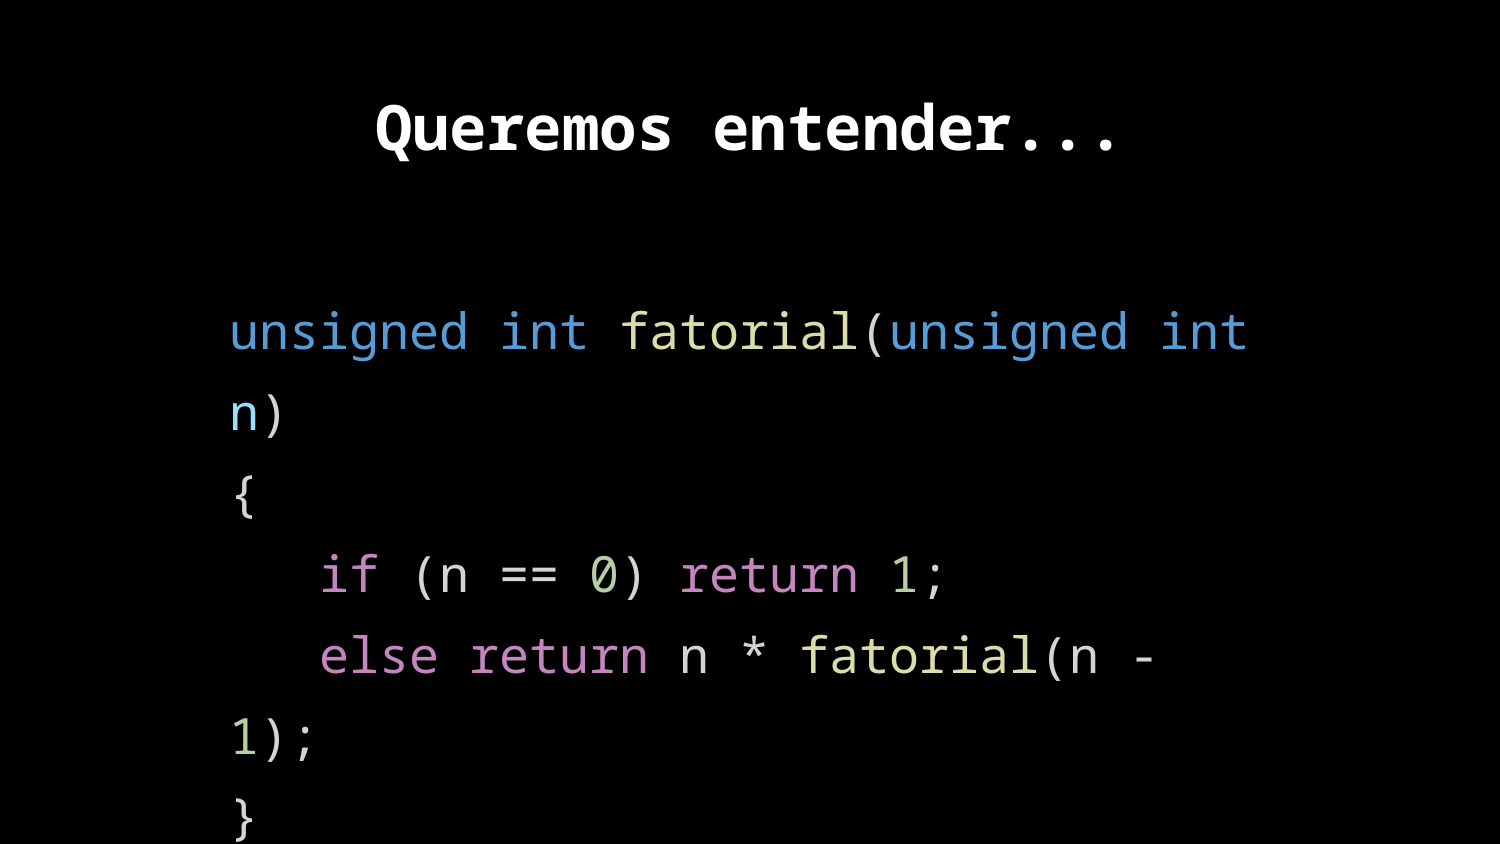

# Queremos entender...
unsigned int fatorial(unsigned int n)
{
 if (n == 0) return 1;
 else return n * fatorial(n - 1);
}